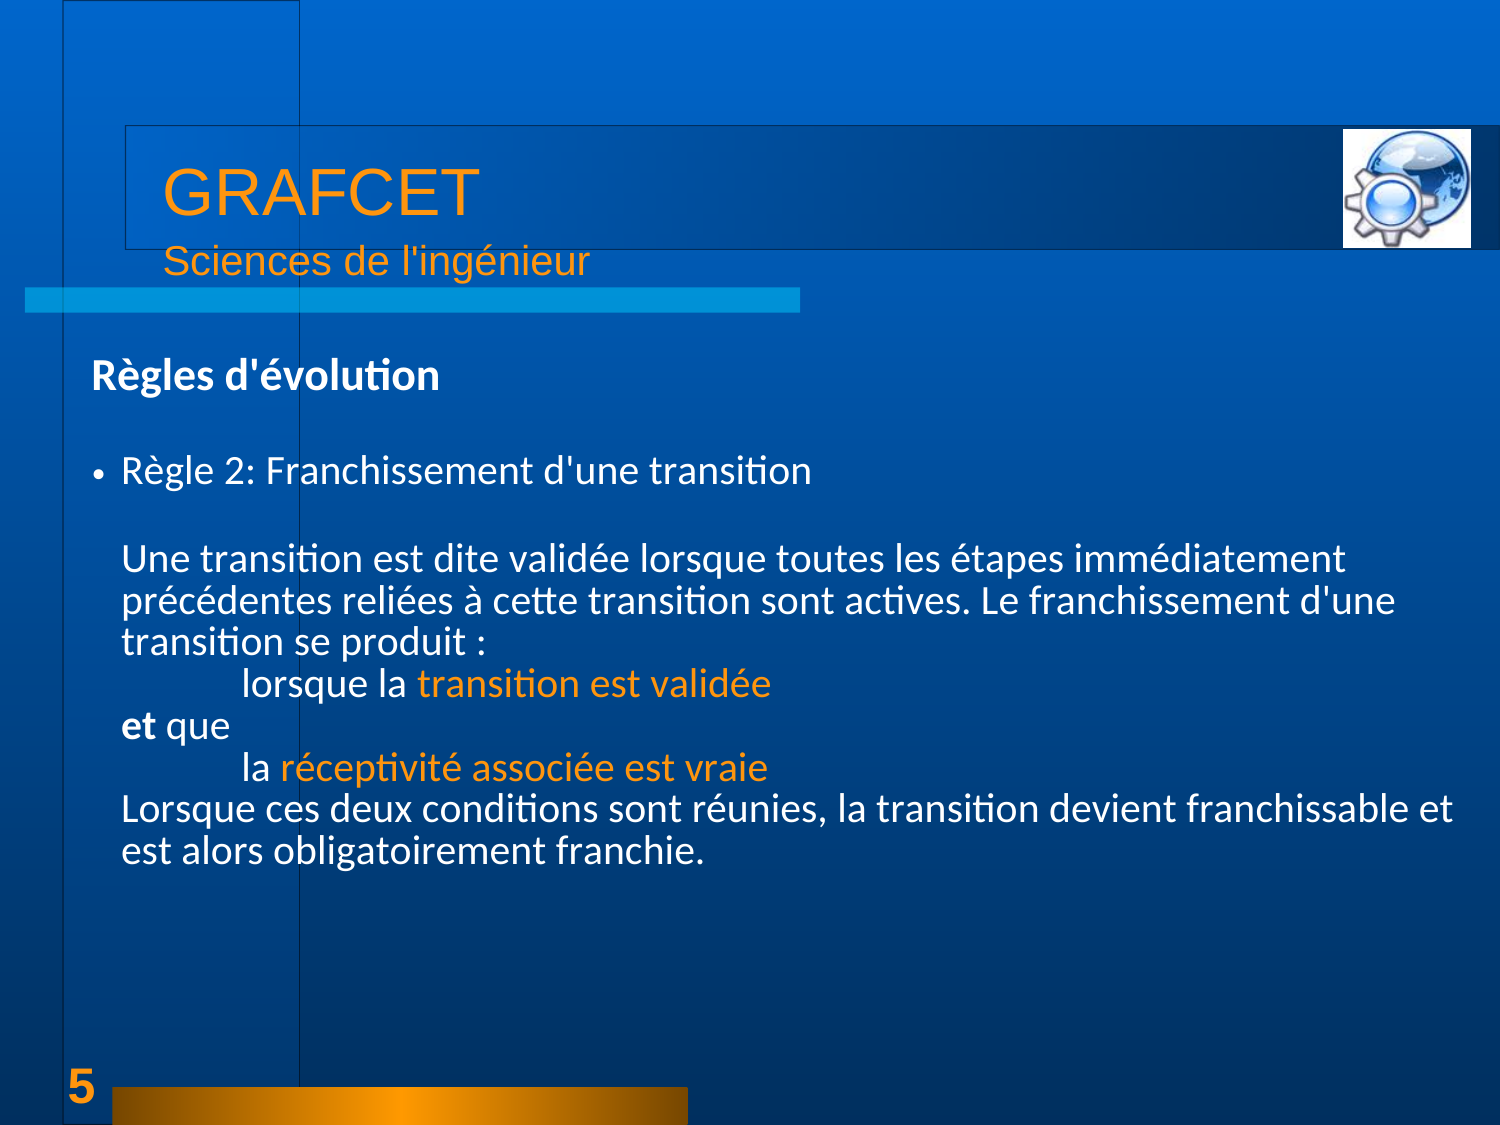

Règles d'évolution
Règle 2: Franchissement d'une transition
Une transition est dite validée lorsque toutes les étapes immédiatement précédentes reliées à cette transition sont actives. Le franchissement d'une transition se produit :
	lorsque la transition est validée
et que
	la réceptivité associée est vraie
Lorsque ces deux conditions sont réunies, la transition devient franchissable et est alors obligatoirement franchie.